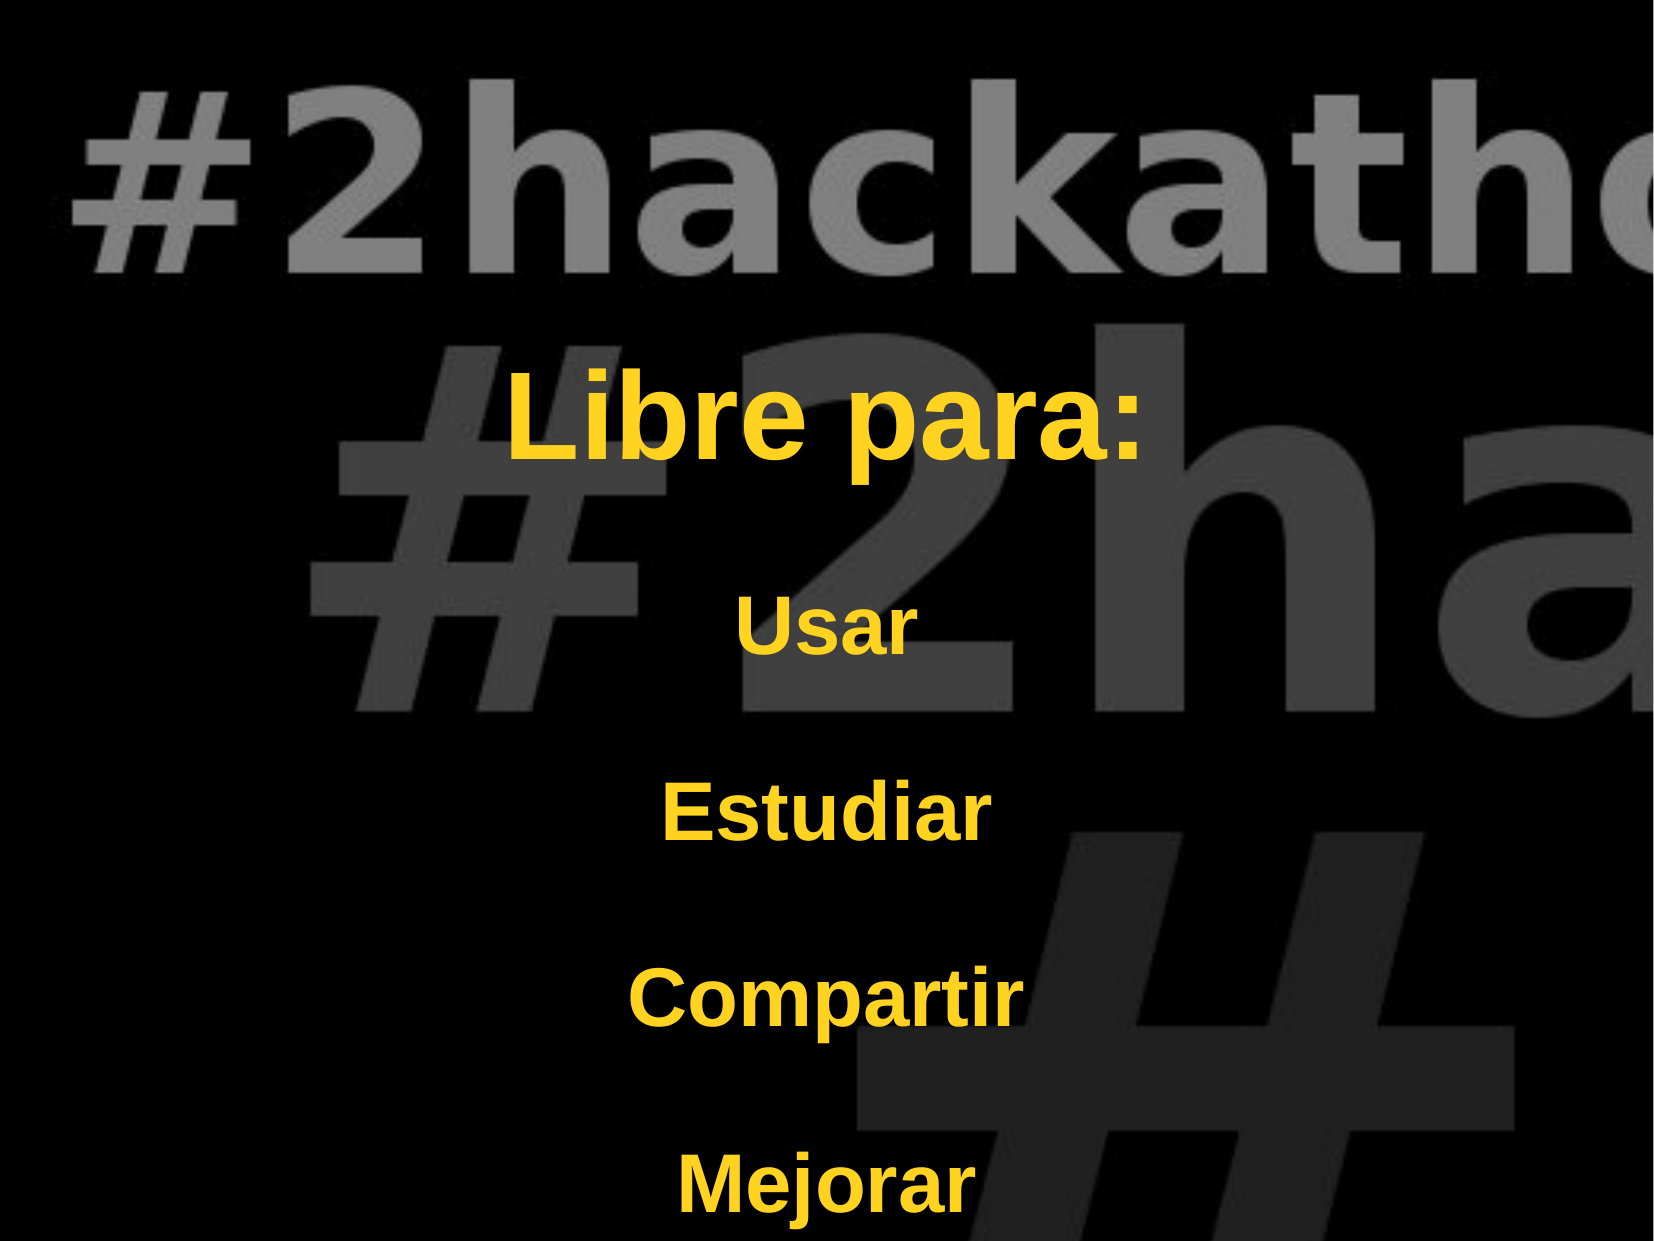

# Libre para:
Usar
Estudiar
Compartir
Mejorar